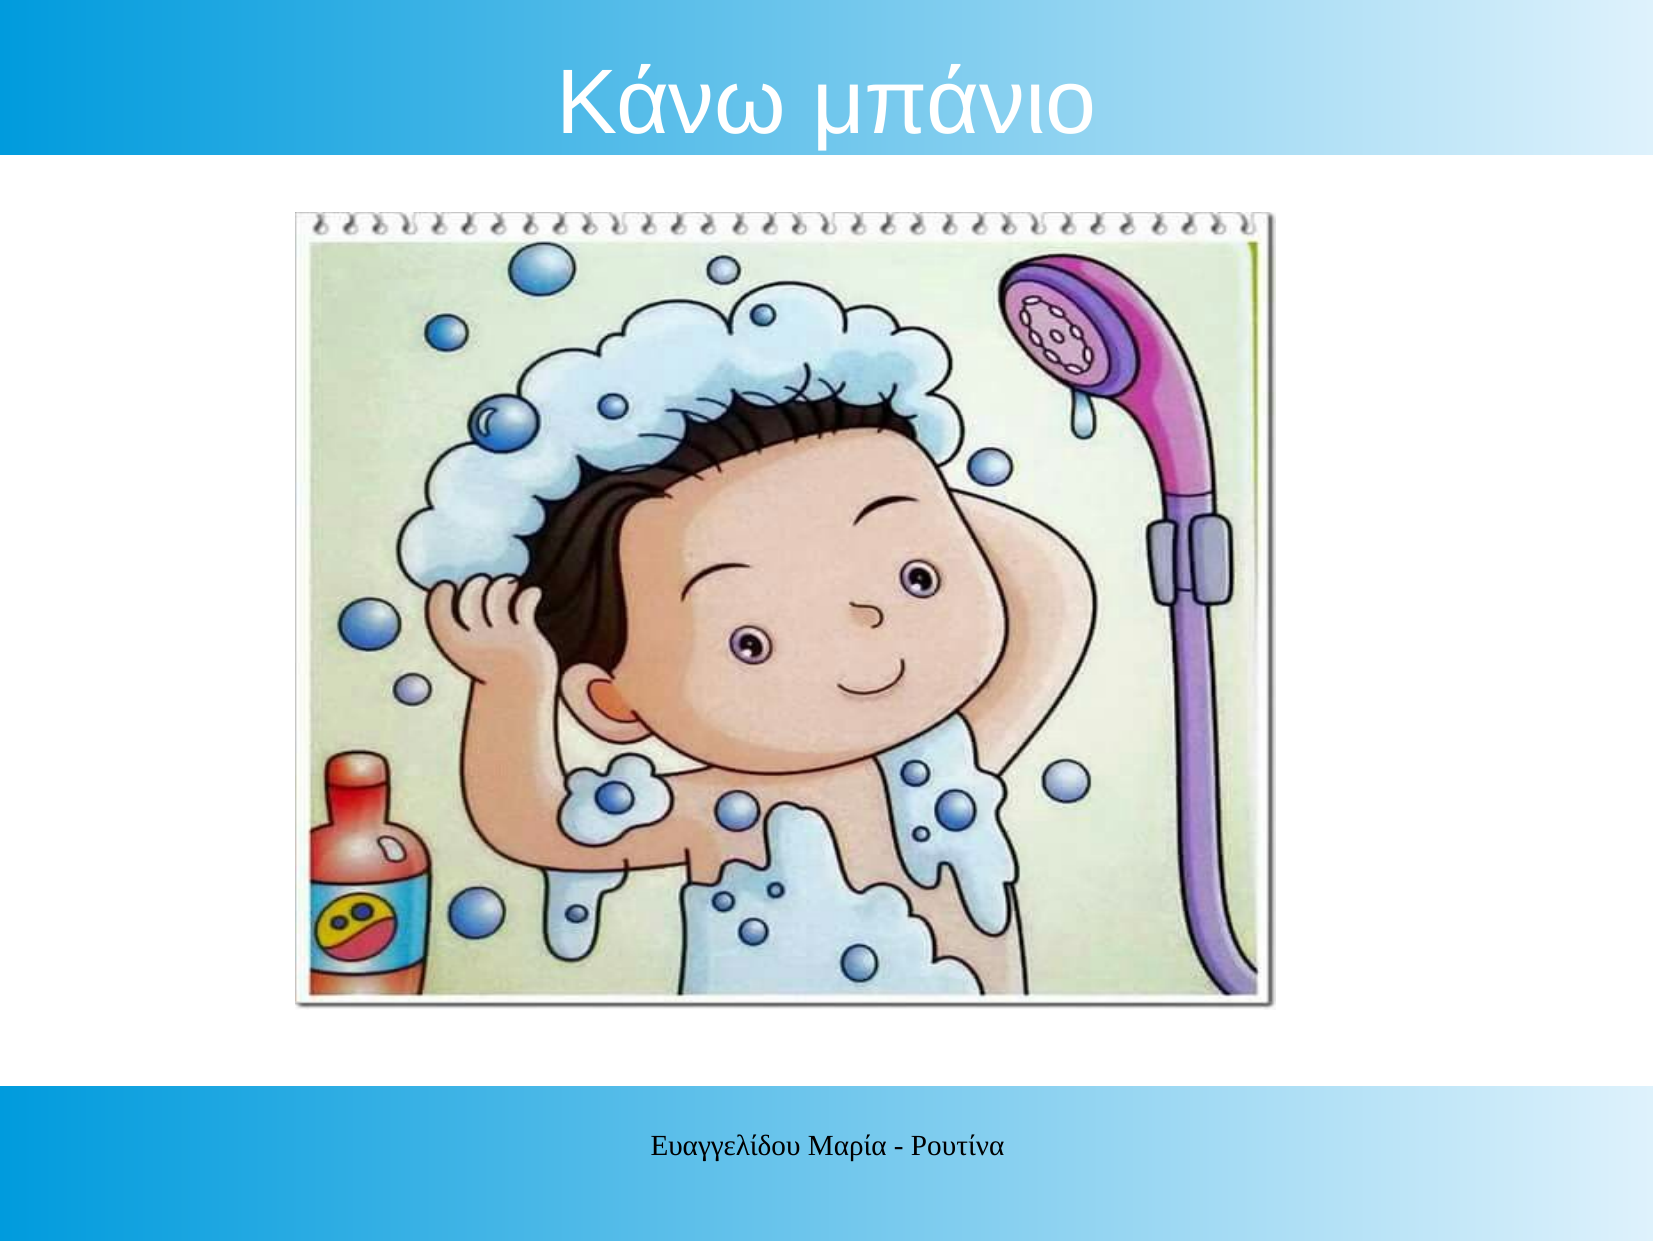

# Κάνω μπάνιο
Ευαγγελίδου Μαρία - Ρουτίνα